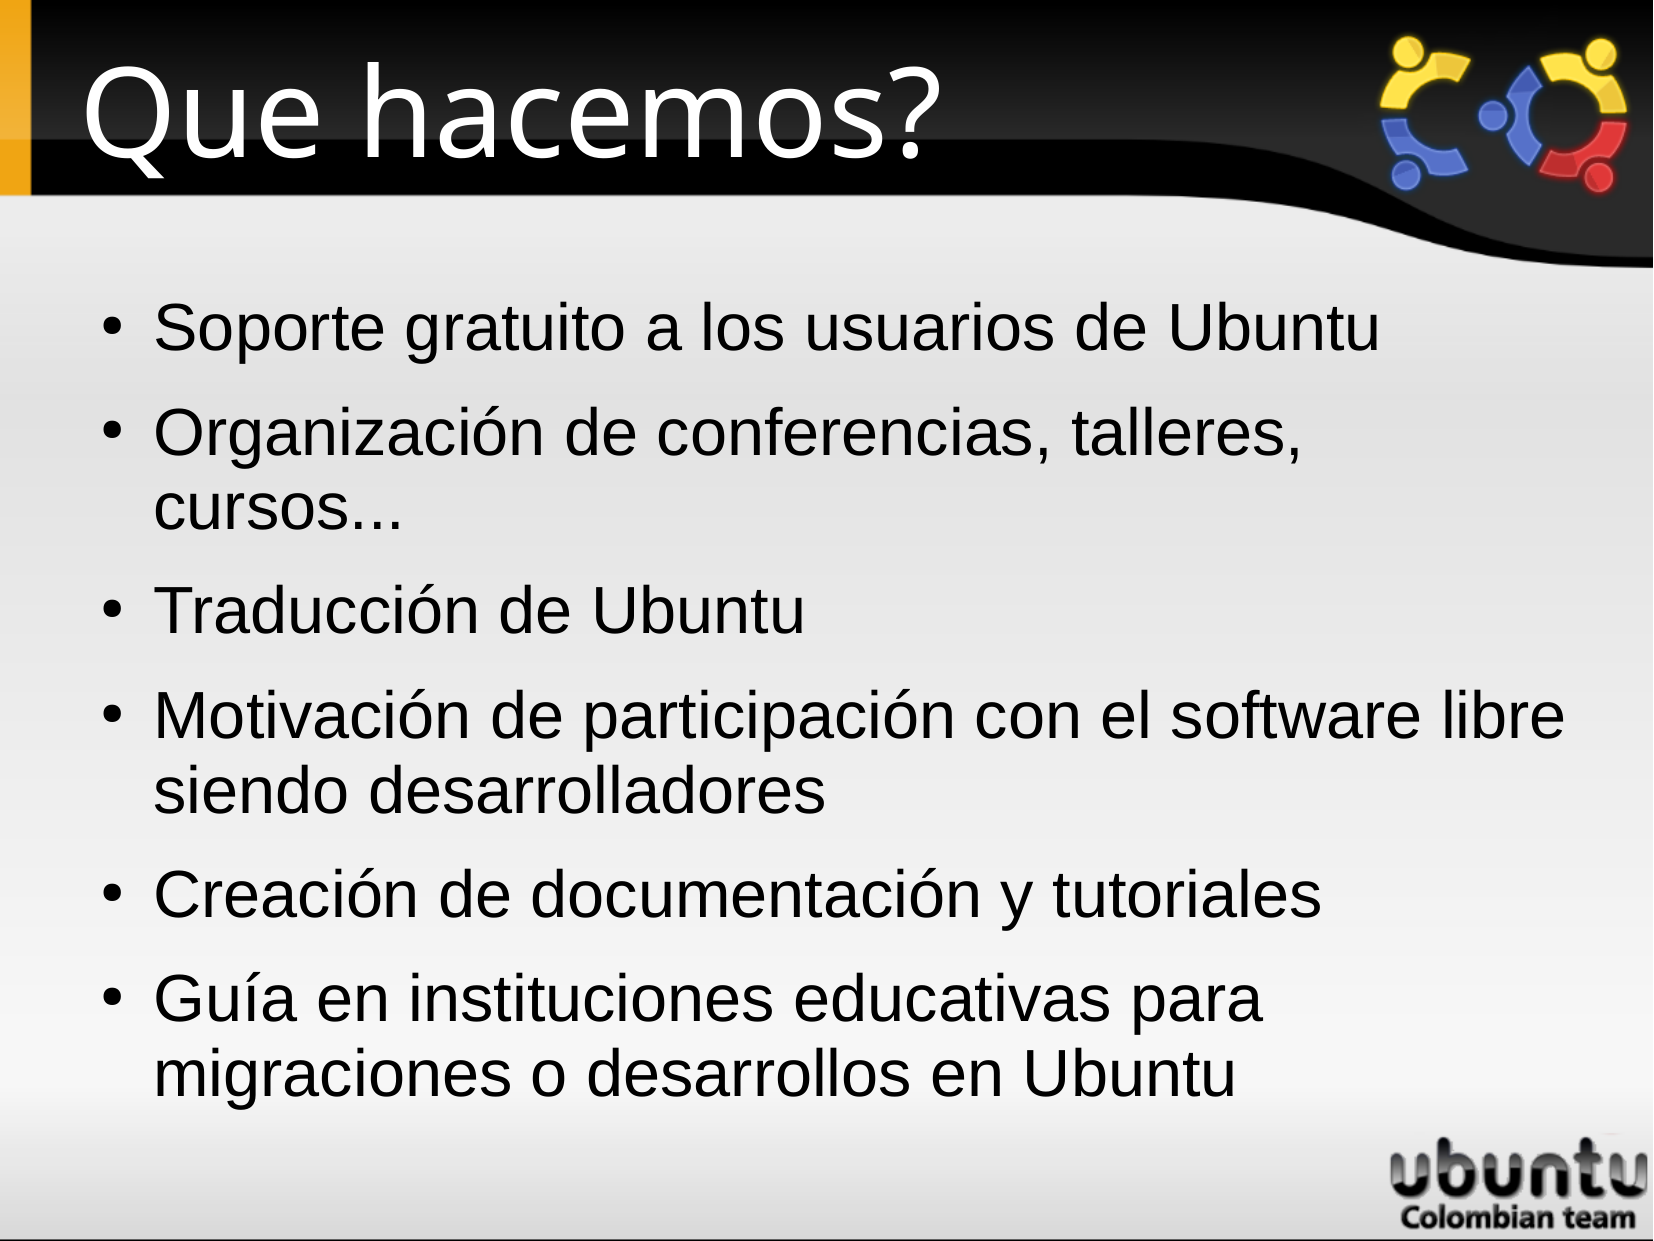

Que hacemos?
# Soporte gratuito a los usuarios de Ubuntu
Organización de conferencias, talleres, cursos...
Traducción de Ubuntu
Motivación de participación con el software libre siendo desarrolladores
Creación de documentación y tutoriales
Guía en instituciones educativas para migraciones o desarrollos en Ubuntu